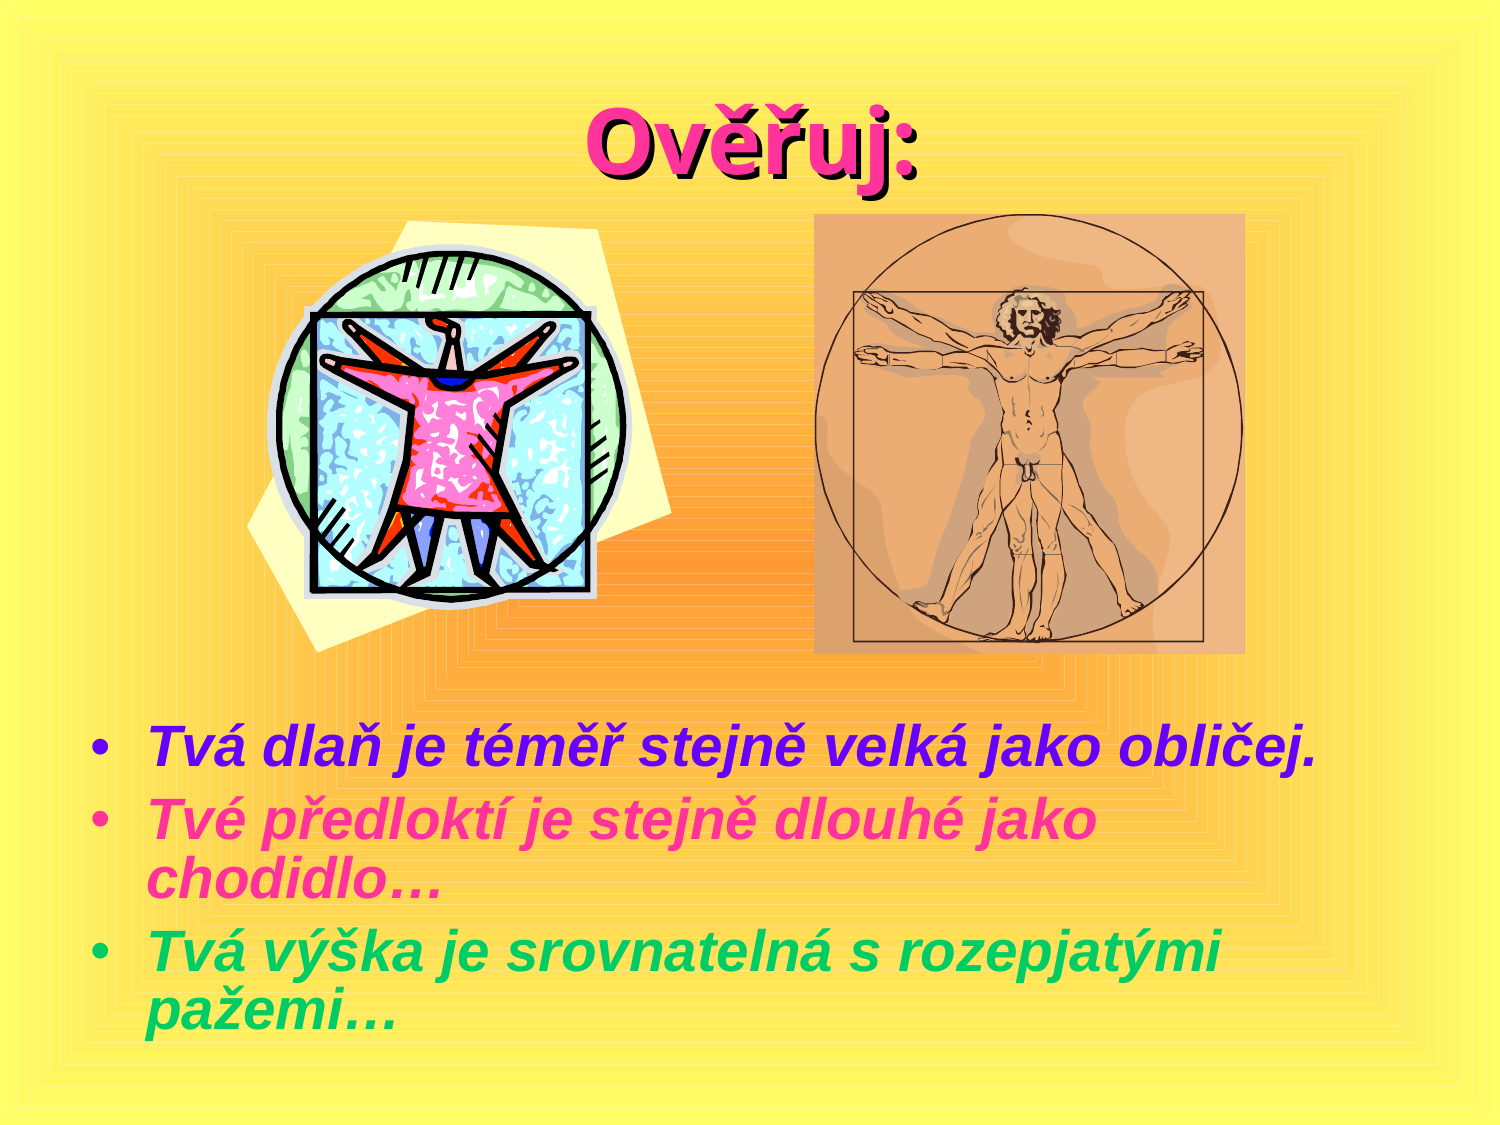

# Ověřuj:
Tvá dlaň je téměř stejně velká jako obličej.
Tvé předloktí je stejně dlouhé jako chodidlo…
Tvá výška je srovnatelná s rozepjatými pažemi…